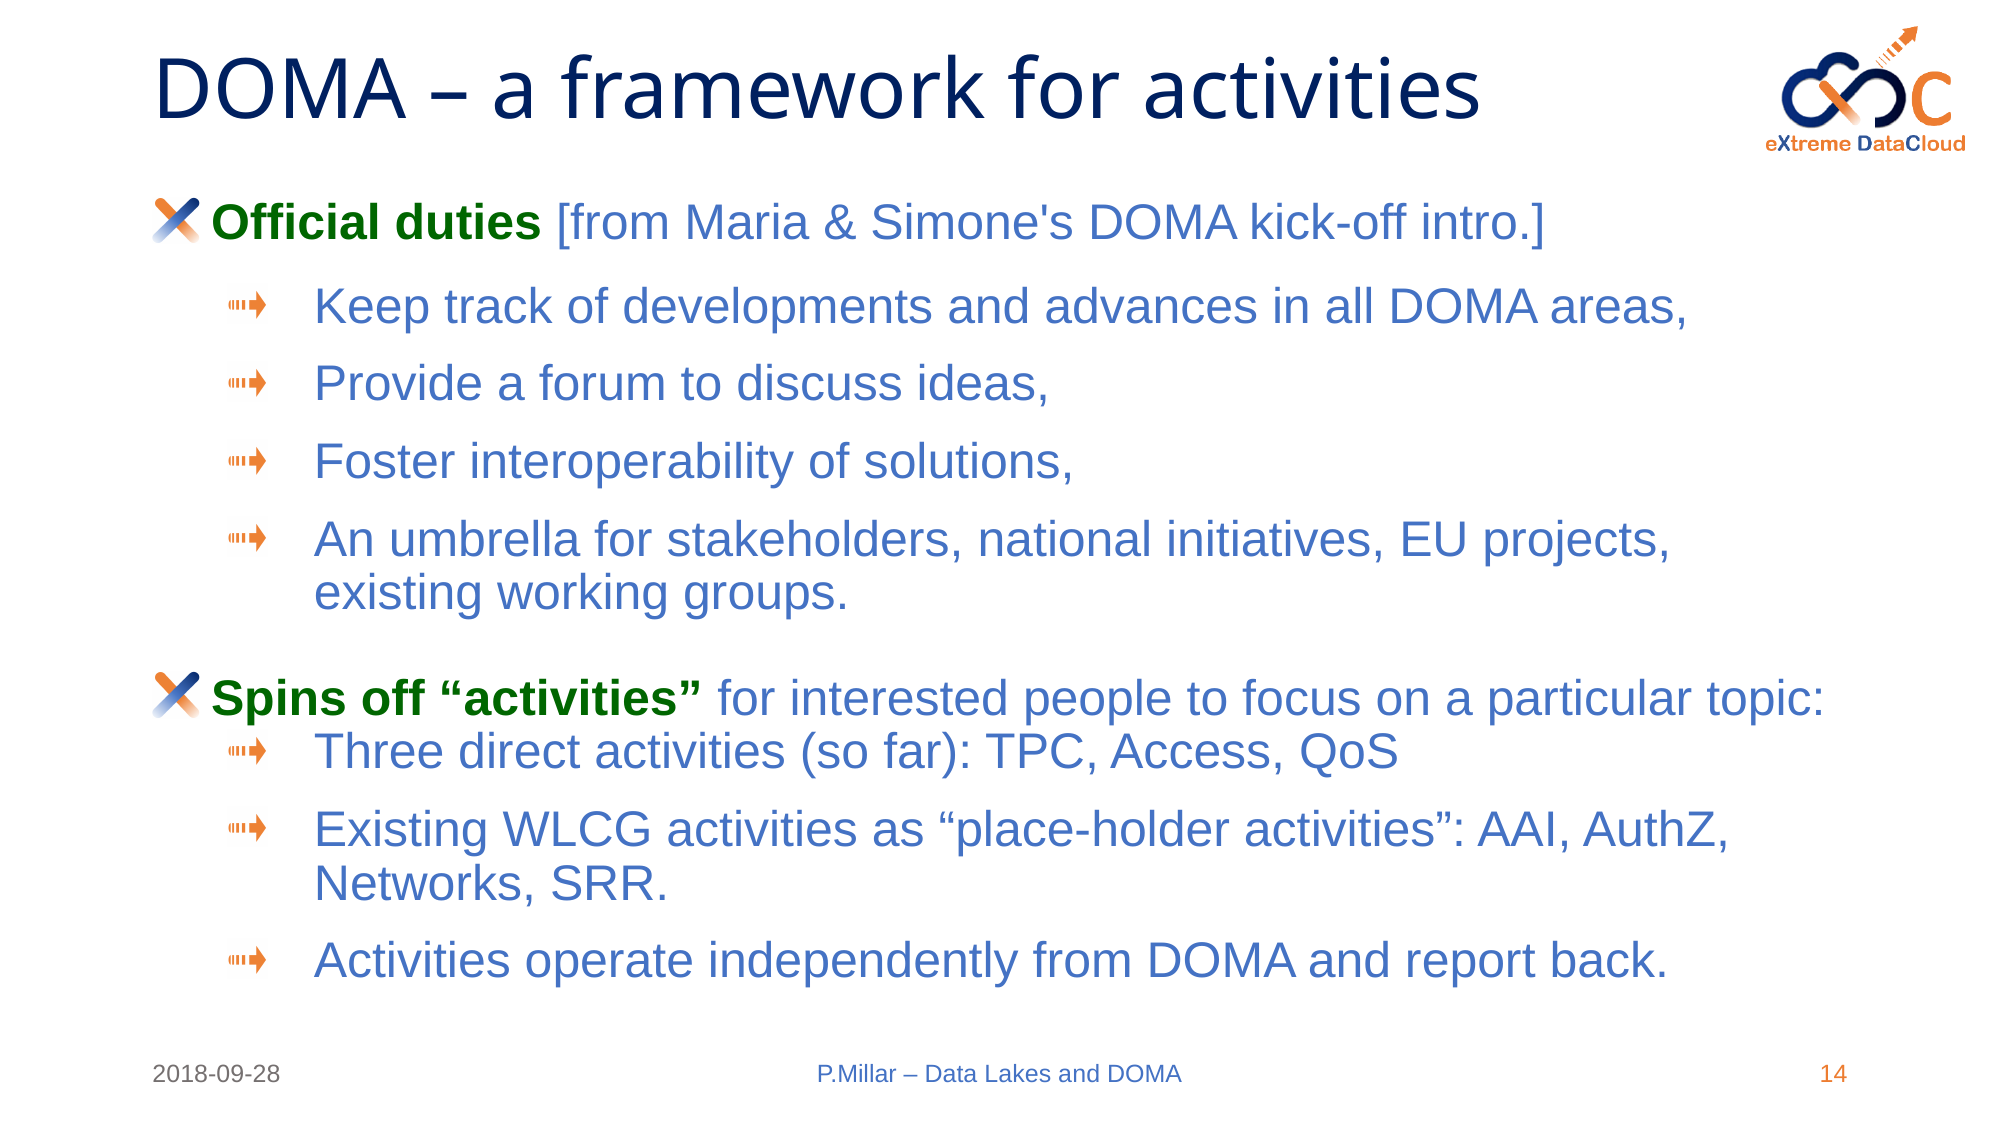

# DOMA – a framework for activities
Official duties [from Maria & Simone's DOMA kick-off intro.]
Keep track of developments and advances in all DOMA areas,
Provide a forum to discuss ideas,
Foster interoperability of solutions,
An umbrella for stakeholders, national initiatives, EU projects, existing working groups.
Spins off “activities” for interested people to focus on a particular topic:
Three direct activities (so far): TPC, Access, QoS
Existing WLCG activities as “place-holder activities”: AAI, AuthZ, Networks, SRR.
Activities operate independently from DOMA and report back.
2018-09-28
P.Millar – Data Lakes and DOMA